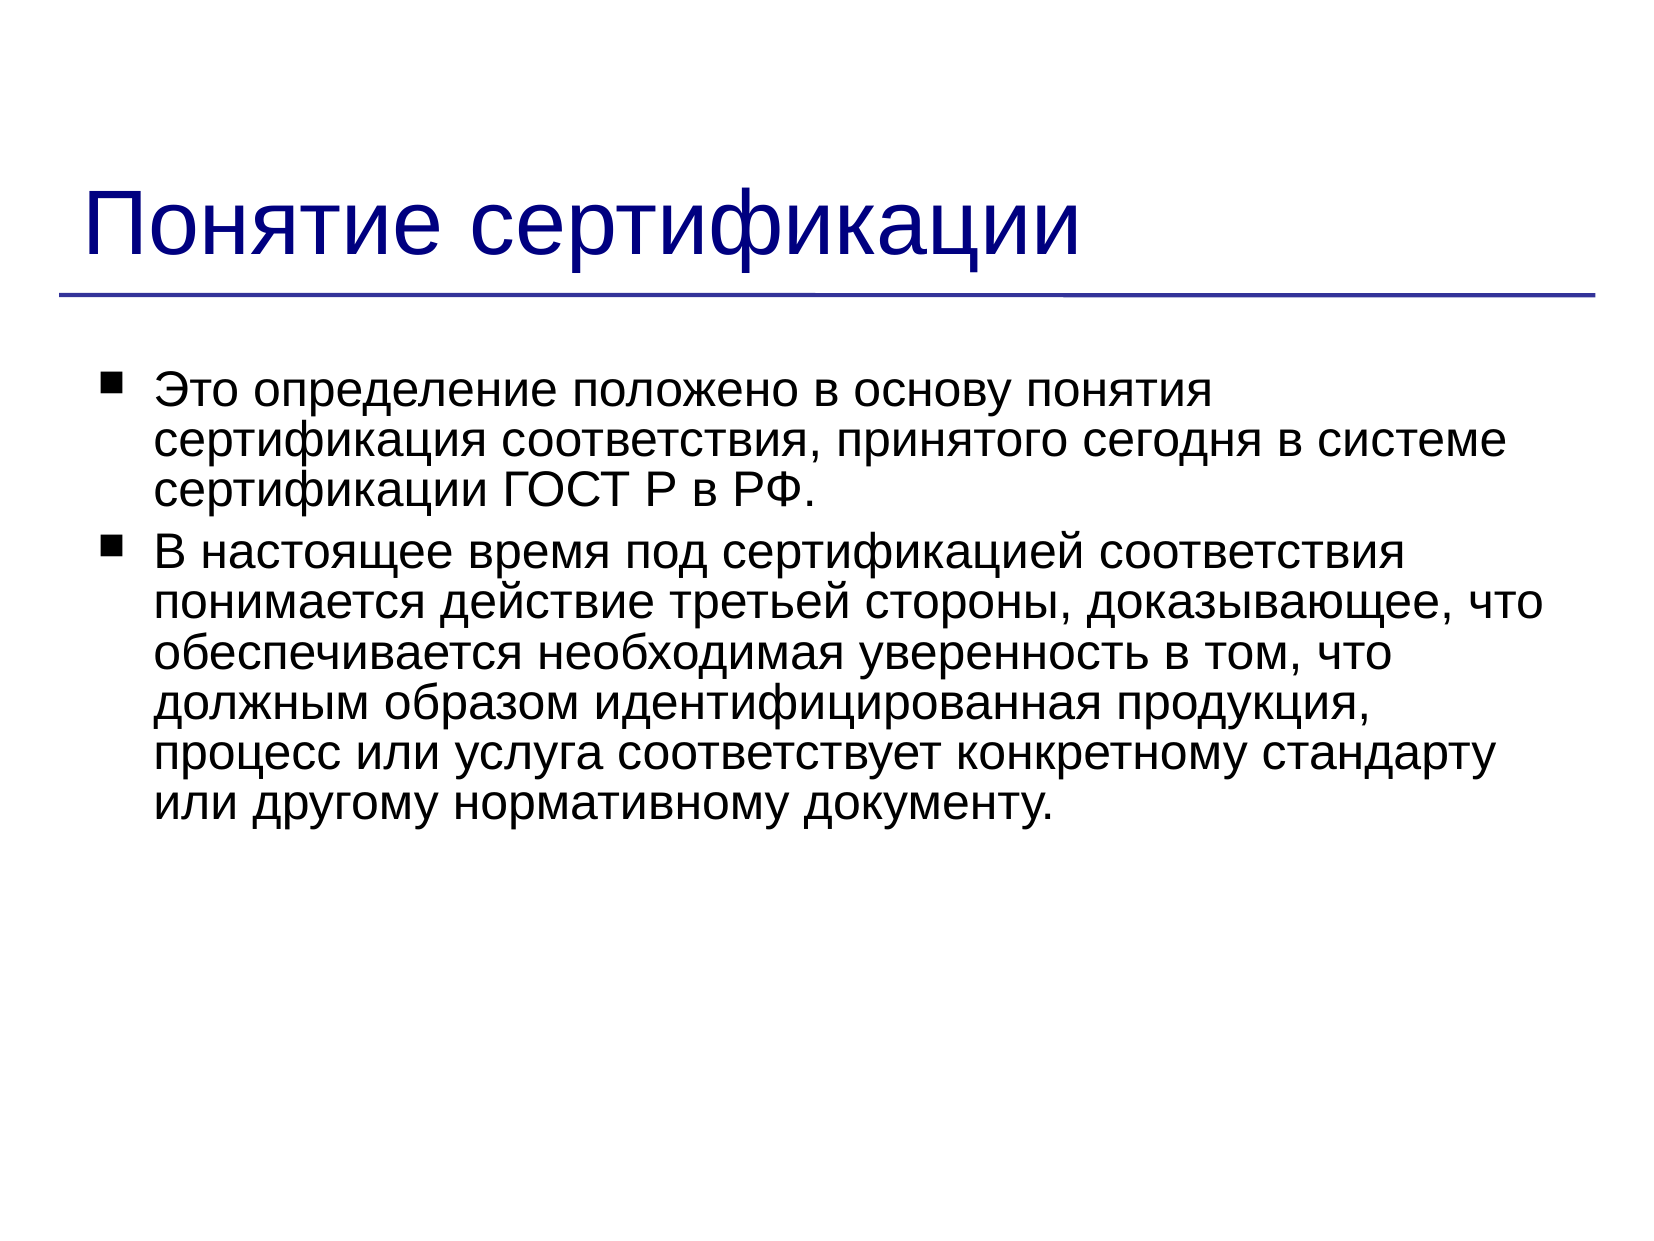

# Понятие сертификации
Это определение положено в основу понятия сертификация соответствия, принятого сегодня в системе сертификации ГОСТ Р в РФ.
В настоящее время под сертификацией соответствия понимается действие третьей стороны, доказывающее, что обеспечивается необходимая уверенность в том, что должным образом идентифицированная продукция, процесс или услуга соответствует конкретному стандарту или другому нормативному документу.